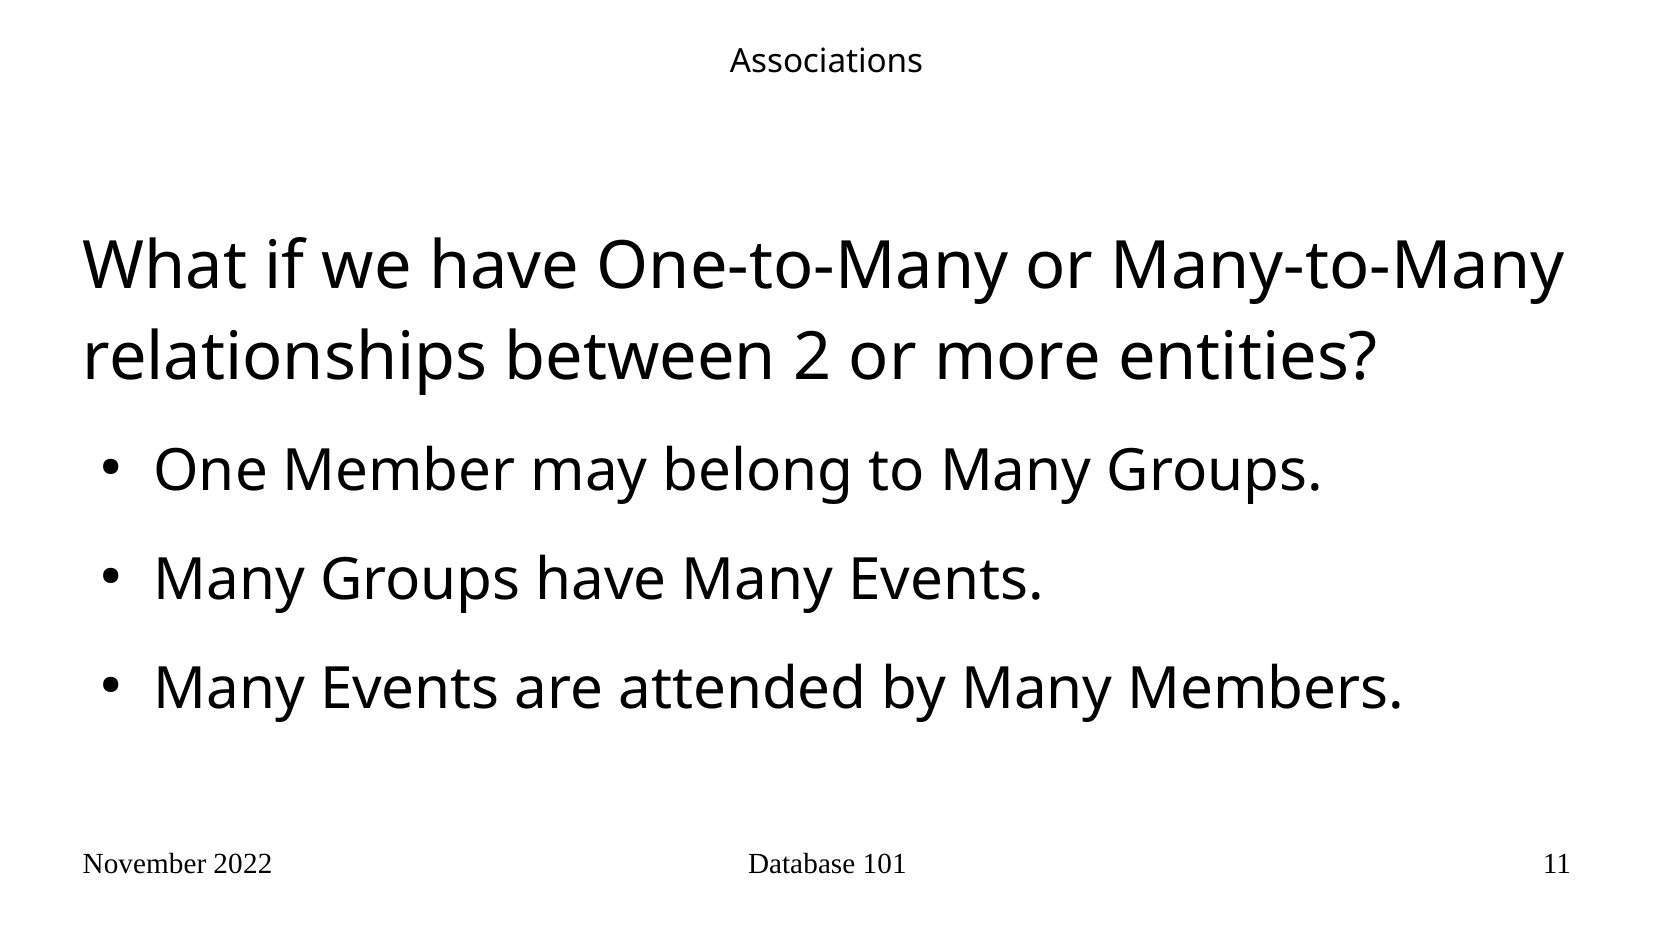

# Associations
What if we have One-to-Many or Many-to-Many relationships between 2 or more entities?
One Member may belong to Many Groups.
Many Groups have Many Events.
Many Events are attended by Many Members.
November 2022
Database 101
11